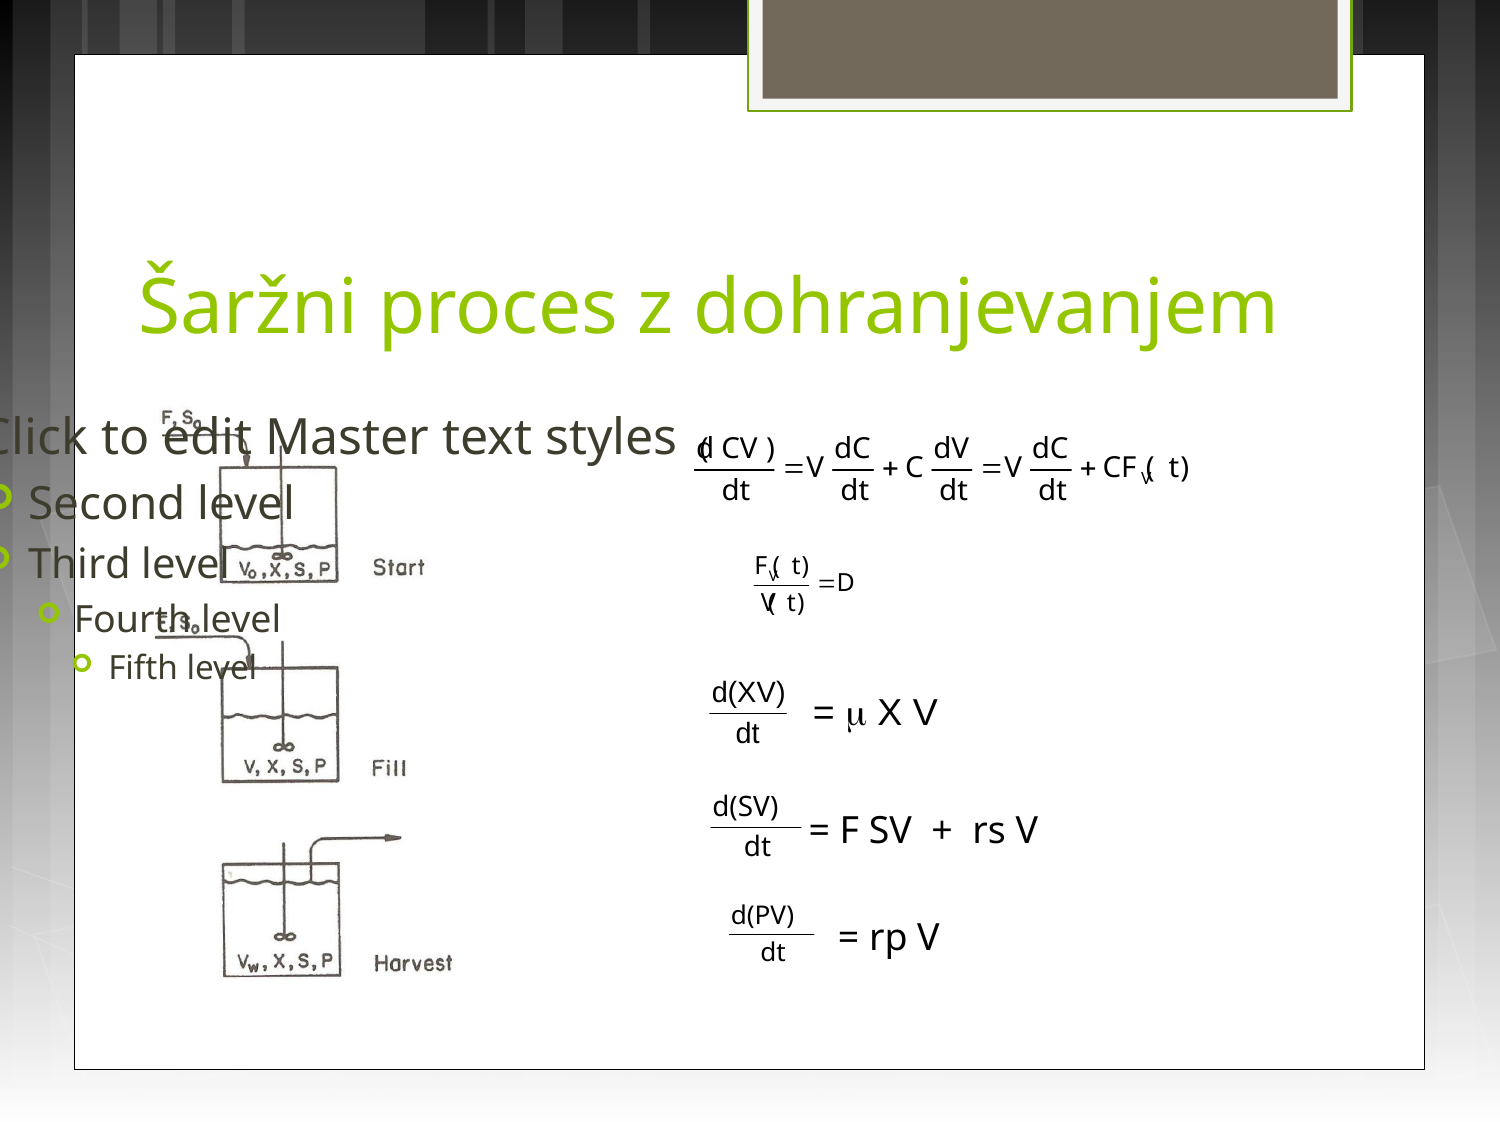

# Šaržni proces z dohranjevanjem
Click to edit Master text styles
Second level
Third level
Fourth level
Fifth level
=  X V
= F SV + rs V
= rp V